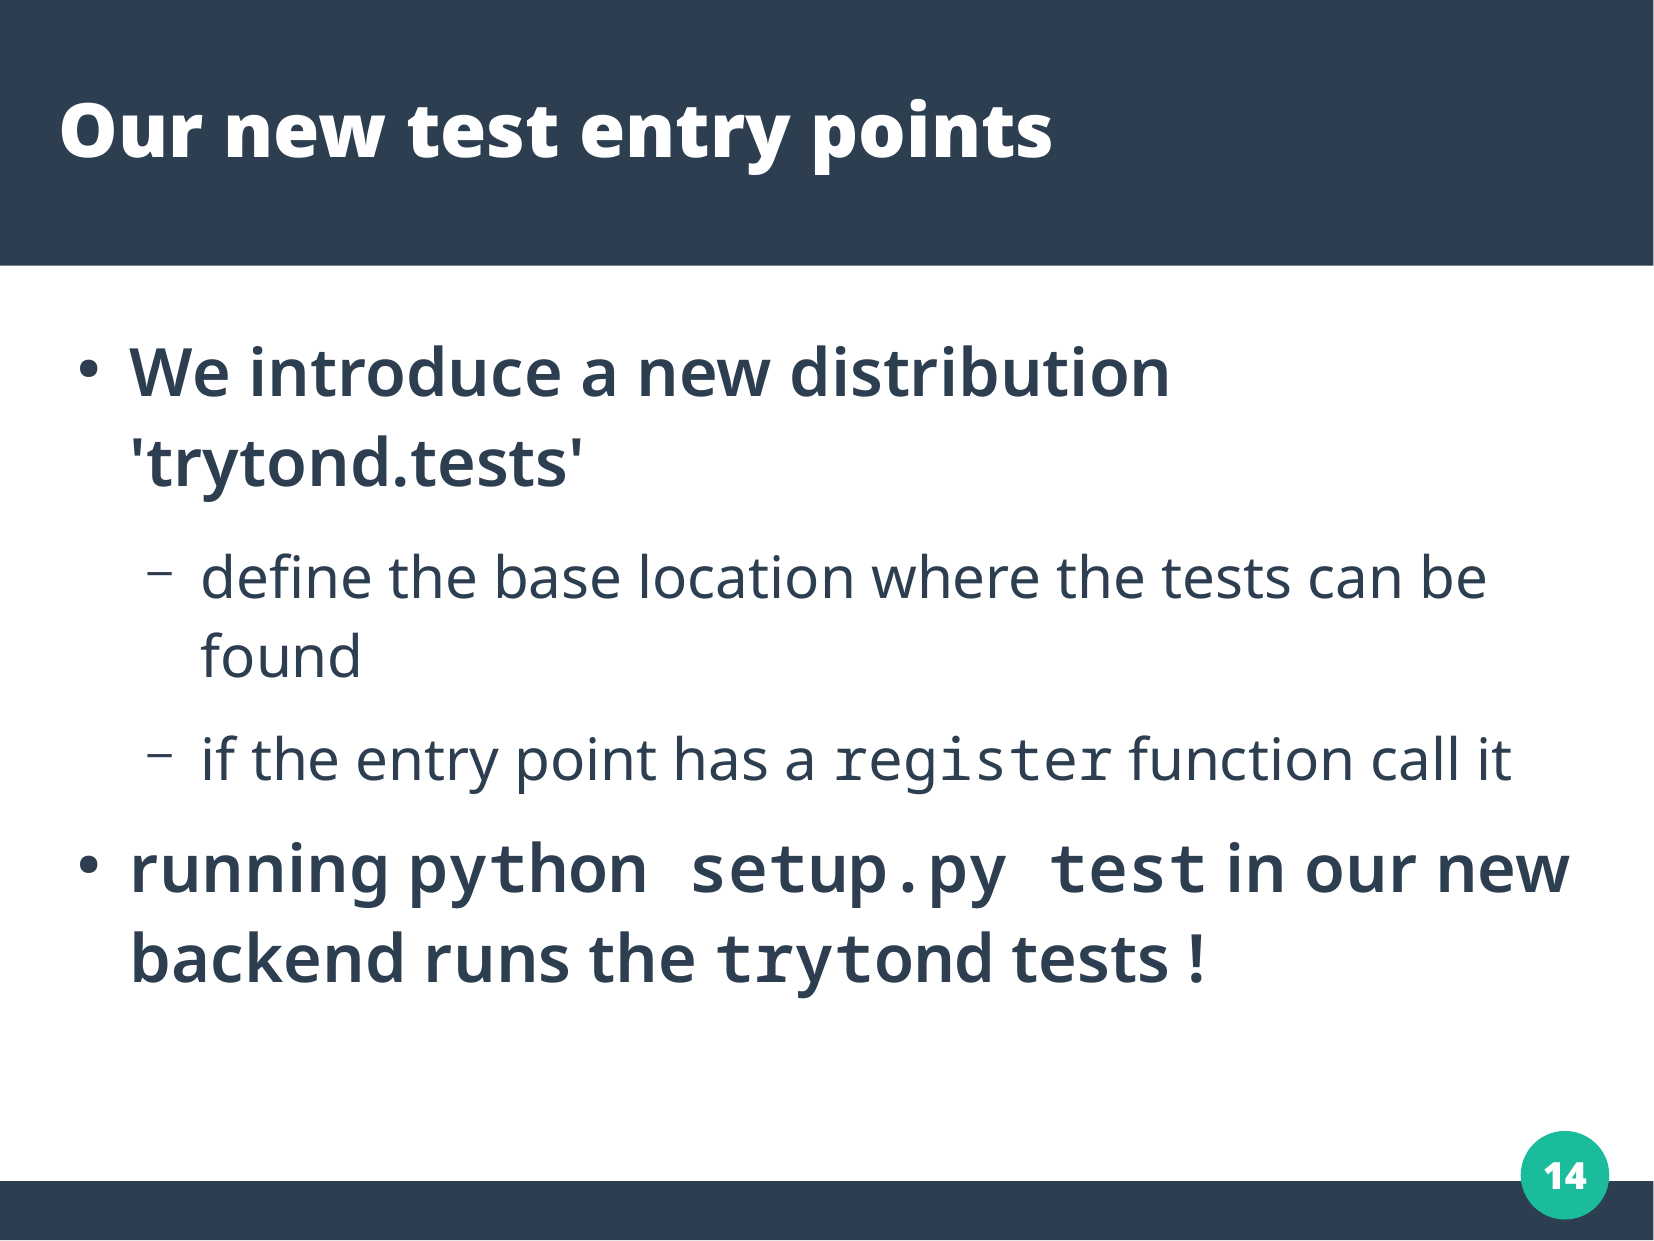

# Our new test entry points
We introduce a new distribution 'trytond.tests'
define the base location where the tests can be found
if the entry point has a register function call it
running python setup.py test in our new backend runs the trytond tests !
14